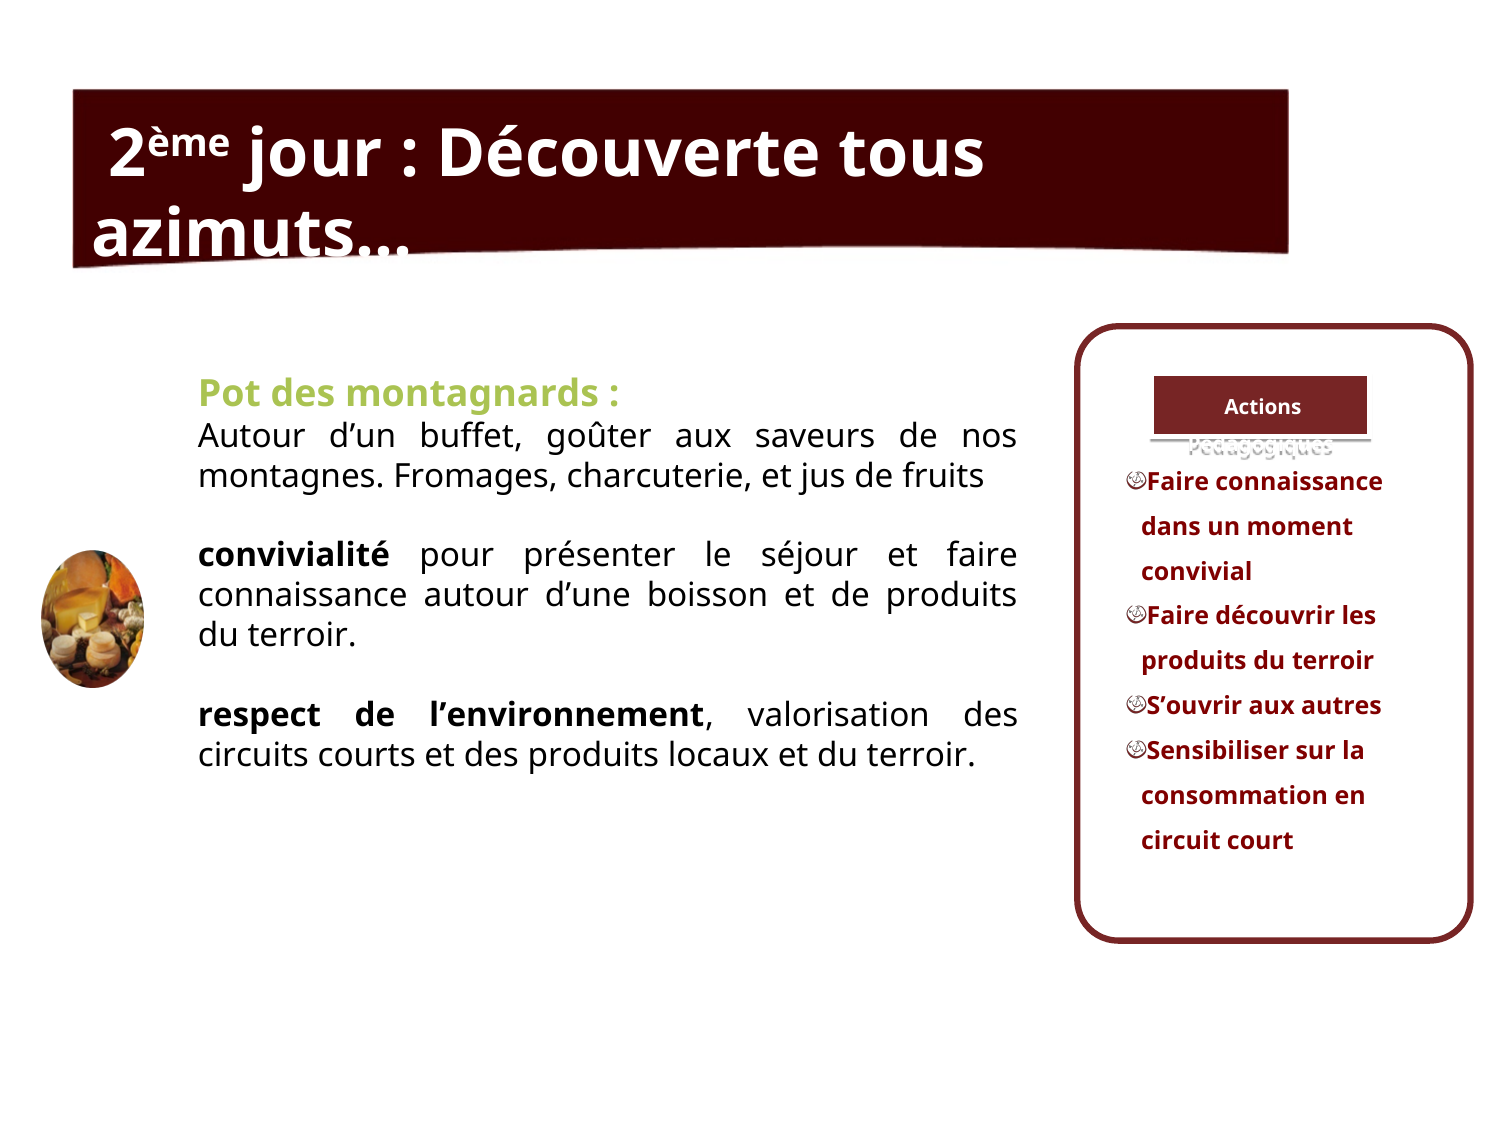

2ème jour : Découverte tous azimuts…
Pot des montagnards :
Autour d’un buffet, goûter aux saveurs de nos montagnes. Fromages, charcuterie, et jus de fruits
convivialité pour présenter le séjour et faire connaissance autour d’une boisson et de produits du terroir.
respect de l’environnement, valorisation des circuits courts et des produits locaux et du terroir.
Faire connaissance dans un moment convivial
Faire découvrir les produits du terroir
S’ouvrir aux autres
Sensibiliser sur la consommation en circuit court
 Actions Pédagogiques